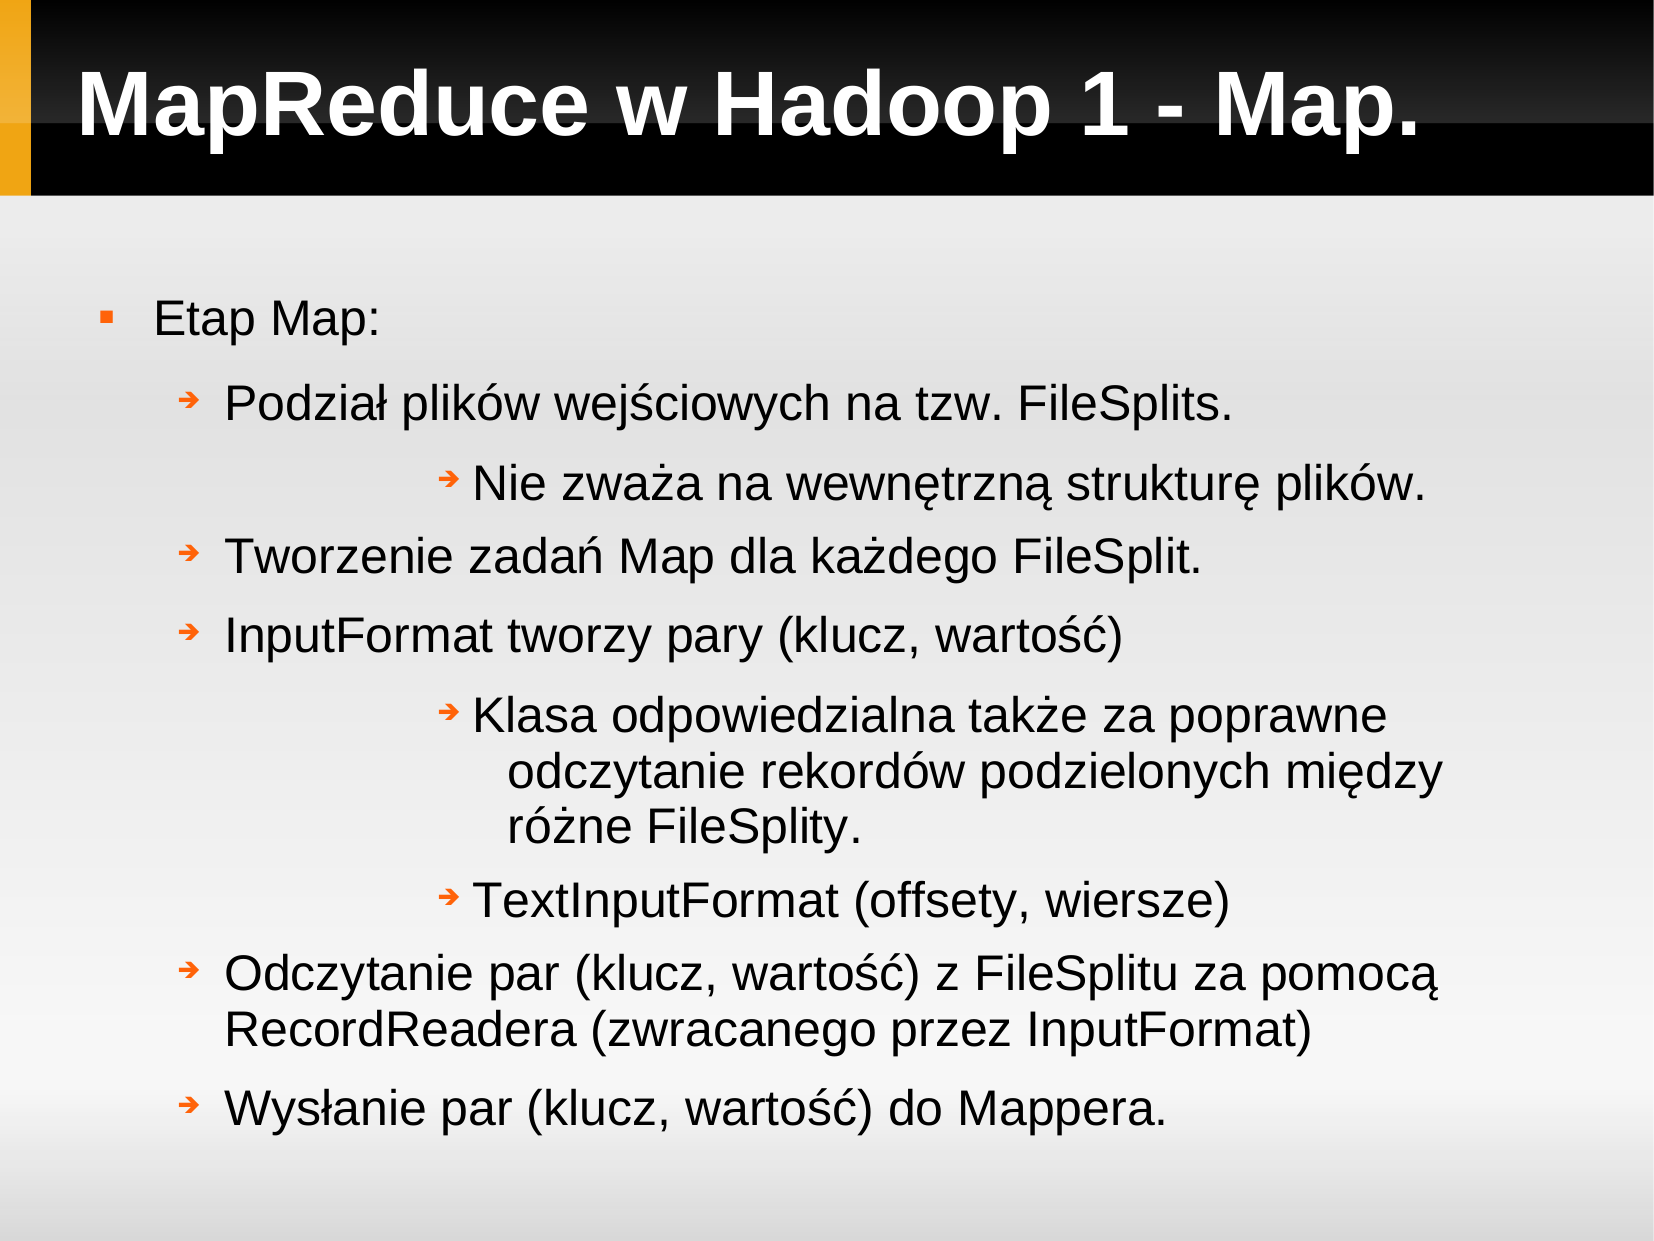

# MapReduce w Hadoop 1 - Map.
Etap Map:
Podział plików wejściowych na tzw. FileSplits.
Nie zważa na wewnętrzną strukturę plików.
Tworzenie zadań Map dla każdego FileSplit.
InputFormat tworzy pary (klucz, wartość)
Klasa odpowiedzialna także za poprawne odczytanie rekordów podzielonych między różne FileSplity.
TextInputFormat (offsety, wiersze)
Odczytanie par (klucz, wartość) z FileSplitu za pomocą RecordReadera (zwracanego przez InputFormat)
Wysłanie par (klucz, wartość) do Mappera.